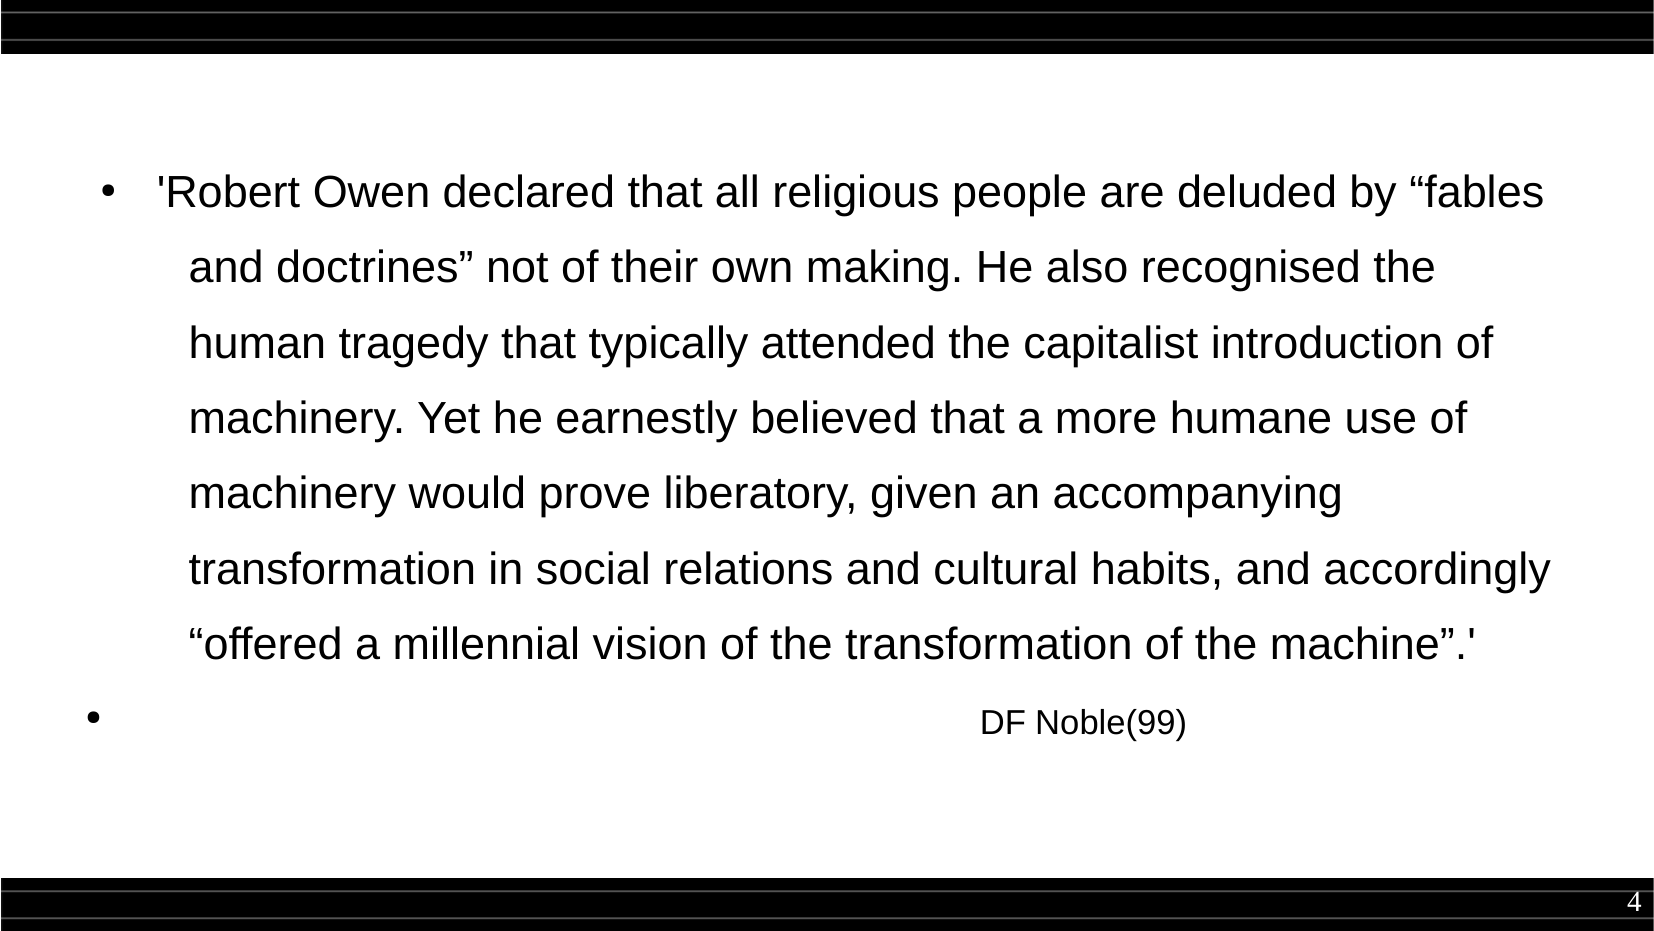

# 'Robert Owen declared that all religious people are deluded by “fables and doctrines” not of their own making. He also recognised the human tragedy that typically attended the capitalist introduction of machinery. Yet he earnestly believed that a more humane use of machinery would prove liberatory, given an accompanying transformation in social relations and cultural habits, and accordingly “offered a millennial vision of the transformation of the machine”.'
 DF Noble(99)